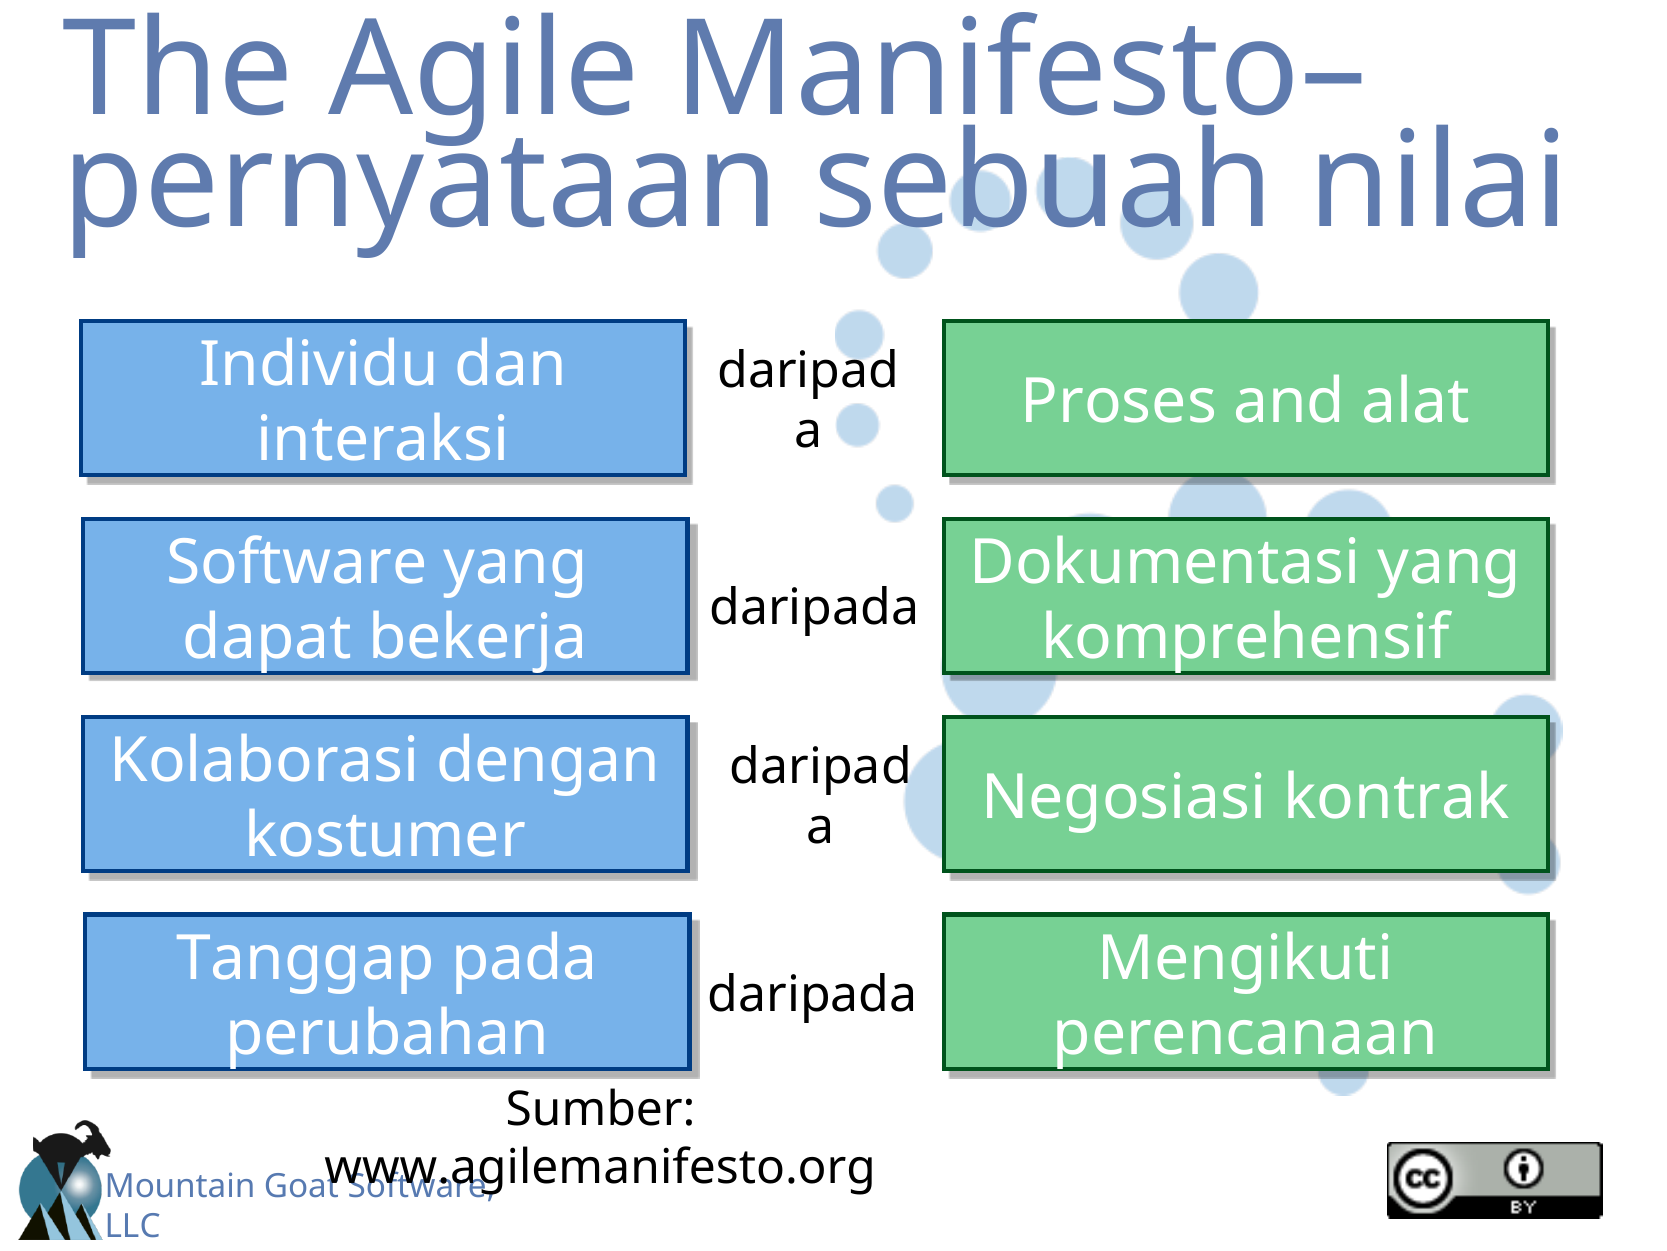

# The Agile Manifesto–pernyataan sebuah nilai
Individu dan interaksi
Proses and alat
daripada
Software yang
dapat bekerja
Dokumentasi yang komprehensif
daripada
Kolaborasi dengan
kostumer
Negosiasi kontrak
daripada
Tanggap pada perubahan
Mengikuti perencanaan
daripada
Sumber: www.agilemanifesto.org